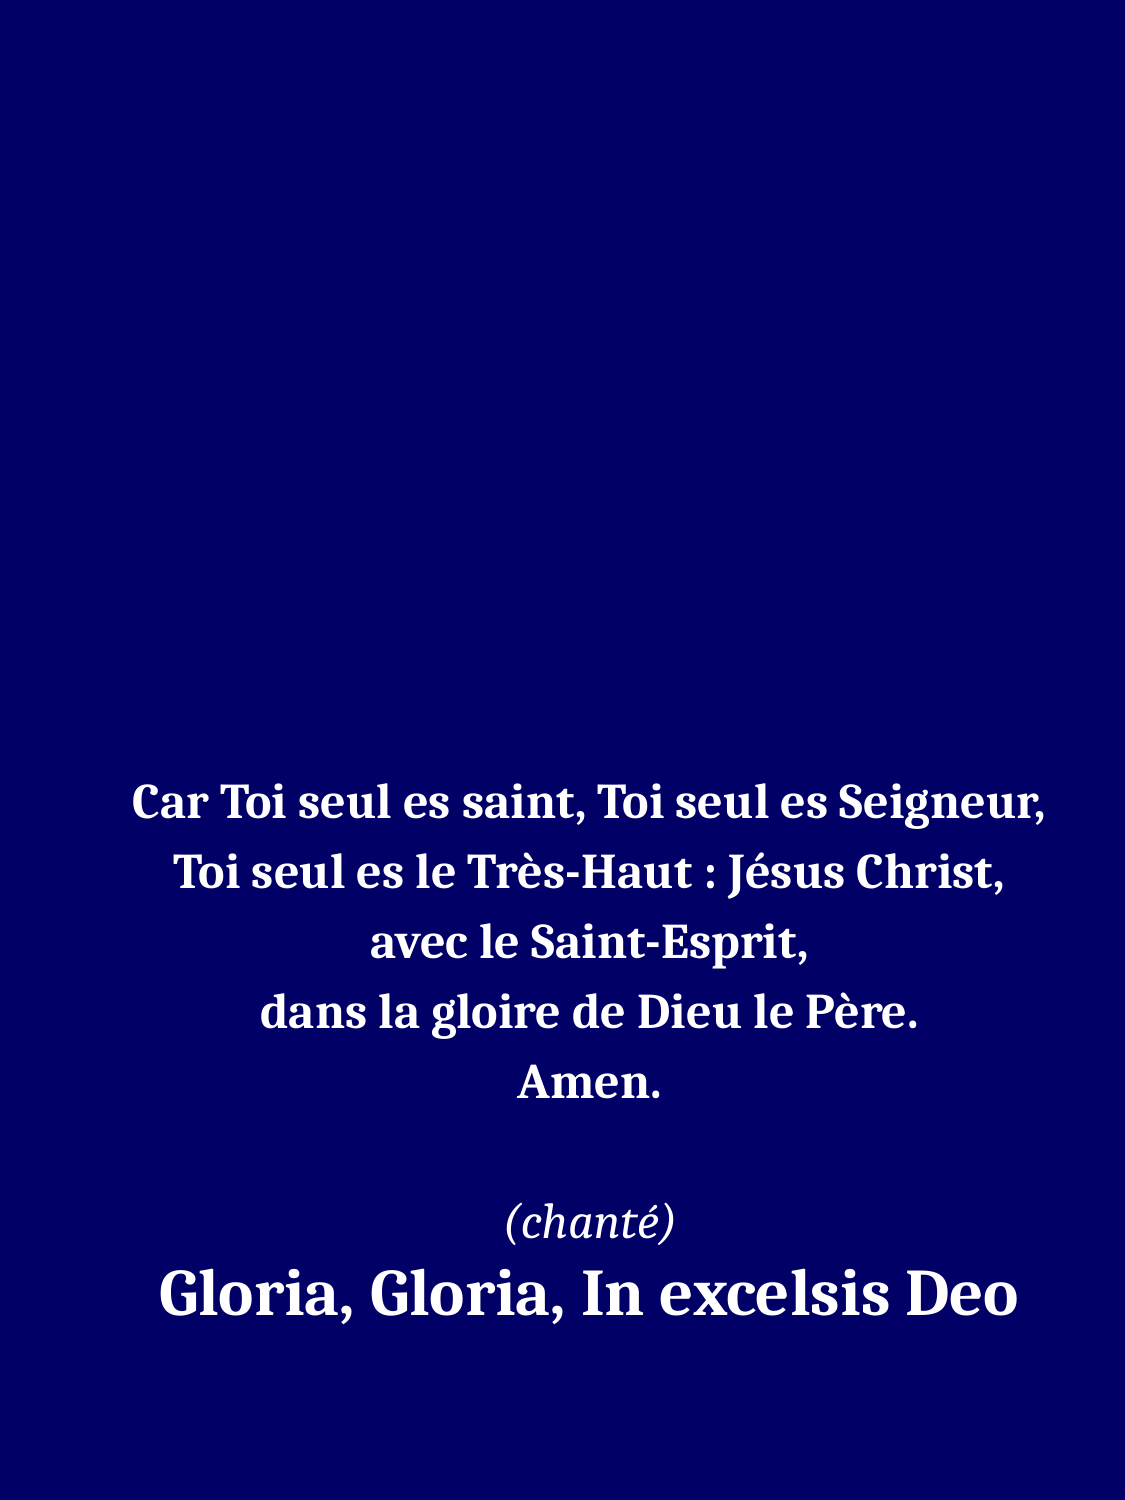

Car Toi seul es saint, Toi seul es Seigneur,
Toi seul es le Très-Haut : Jésus Christ,
avec le Saint-Esprit,
dans la gloire de Dieu le Père.
Amen.
(chanté)
Gloria, Gloria, In excelsis Deo